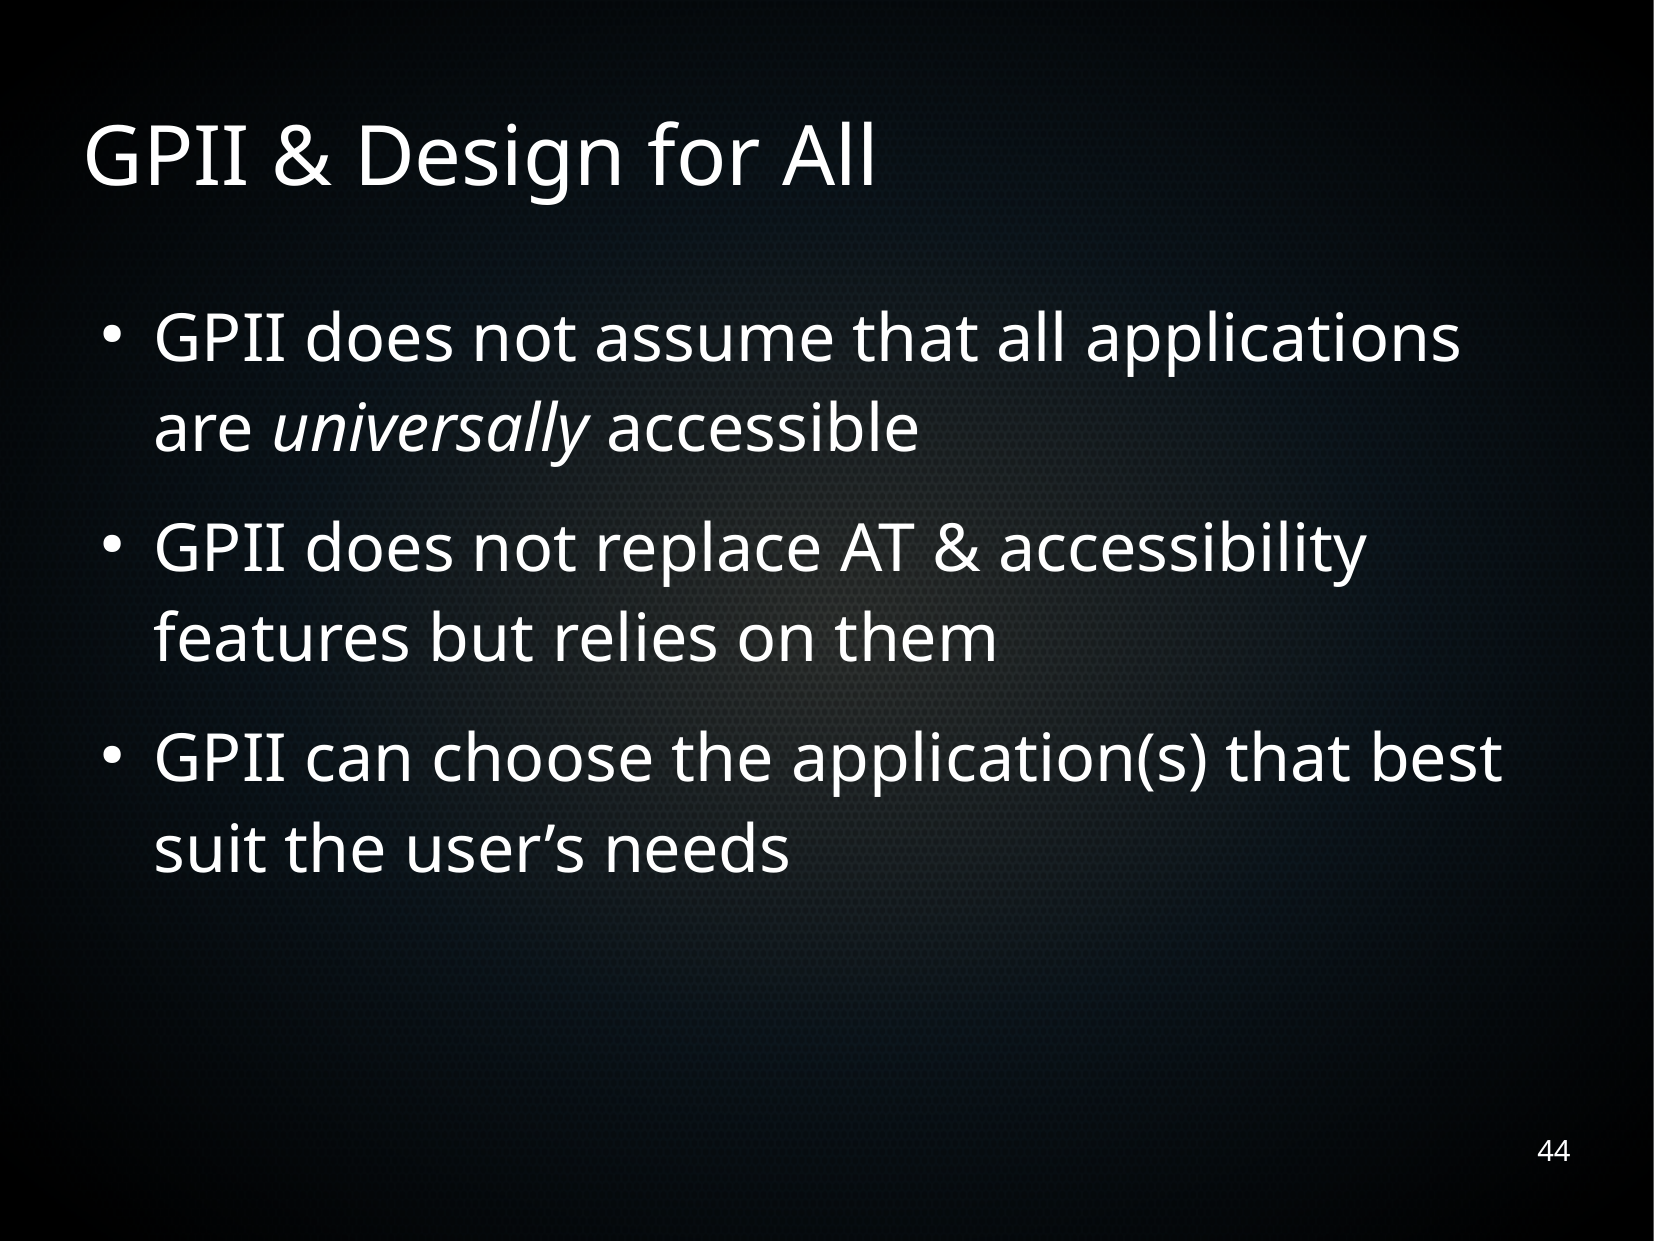

# GPII & Design for All
GPII does not assume that all applications are universally accessible
GPII does not replace AT & accessibility features but relies on them
GPII can choose the application(s) that best suit the user’s needs
44